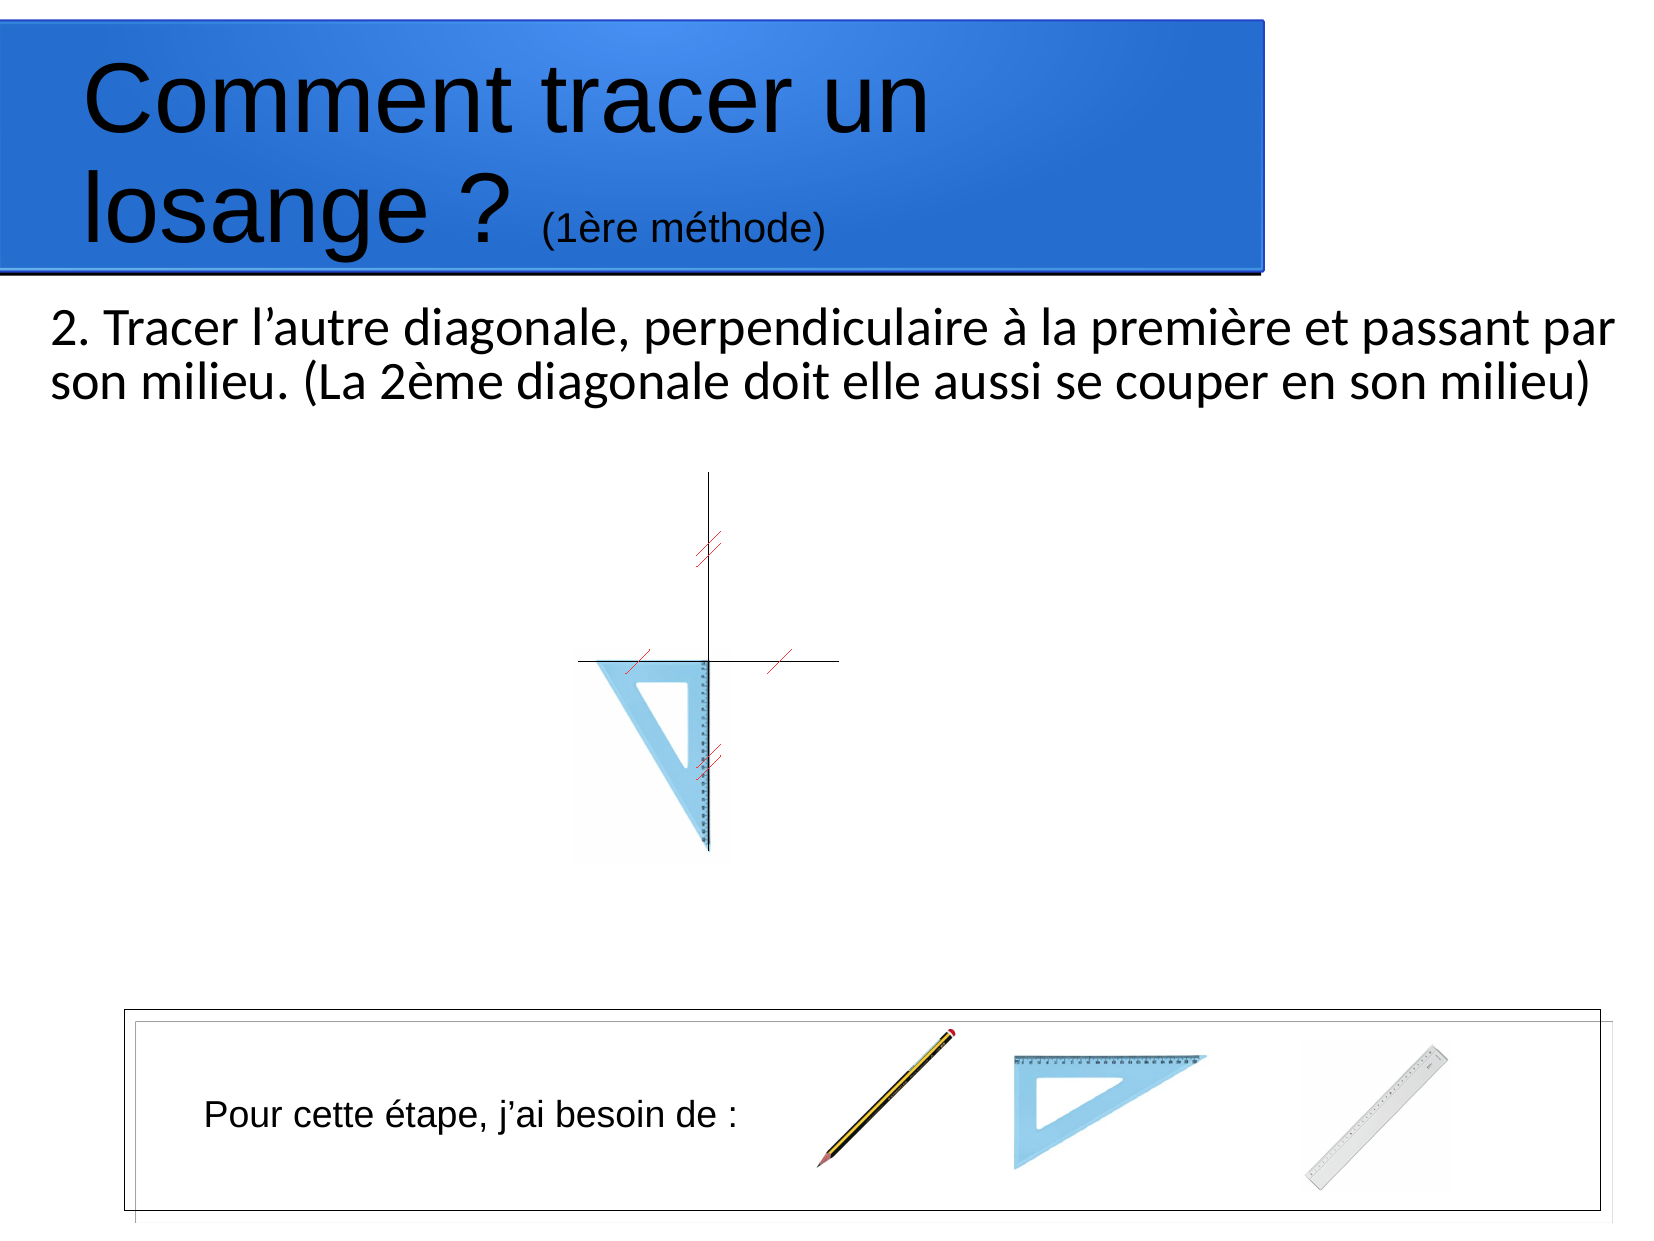

# Comment tracer un losange ? (1ère méthode)
2. Tracer l’autre diagonale, perpendiculaire à la première et passant par
son milieu. (La 2ème diagonale doit elle aussi se couper en son milieu)
Pour cette étape, j’ai besoin de :